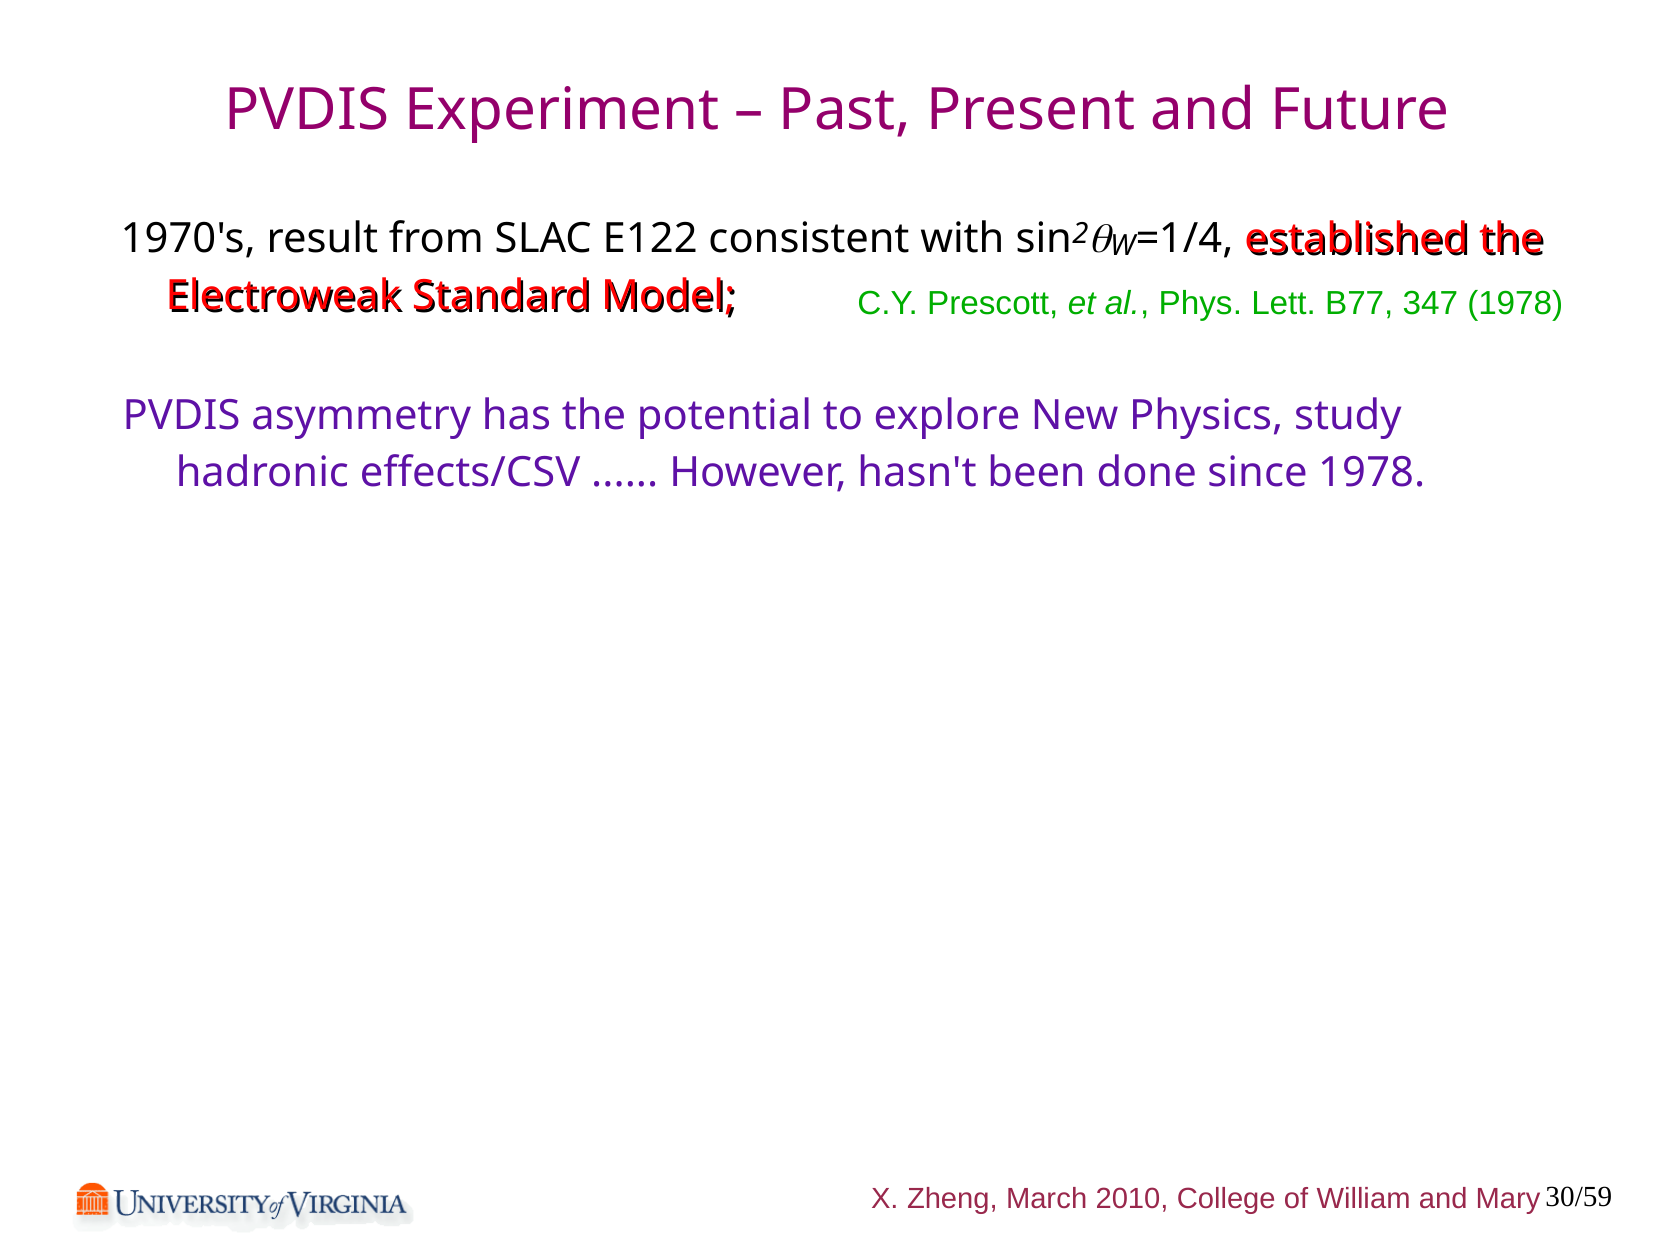

PVDIS Experiment – Past, Present and Future
1970's, result from SLAC E122 consistent with sin2qW=1/4, established the Electroweak Standard Model;
C.Y. Prescott, et al., Phys. Lett. B77, 347 (1978)
# PVDIS asymmetry has the potential to explore New Physics, study hadronic effects/CSV ...... However, hasn't been done since 1978.